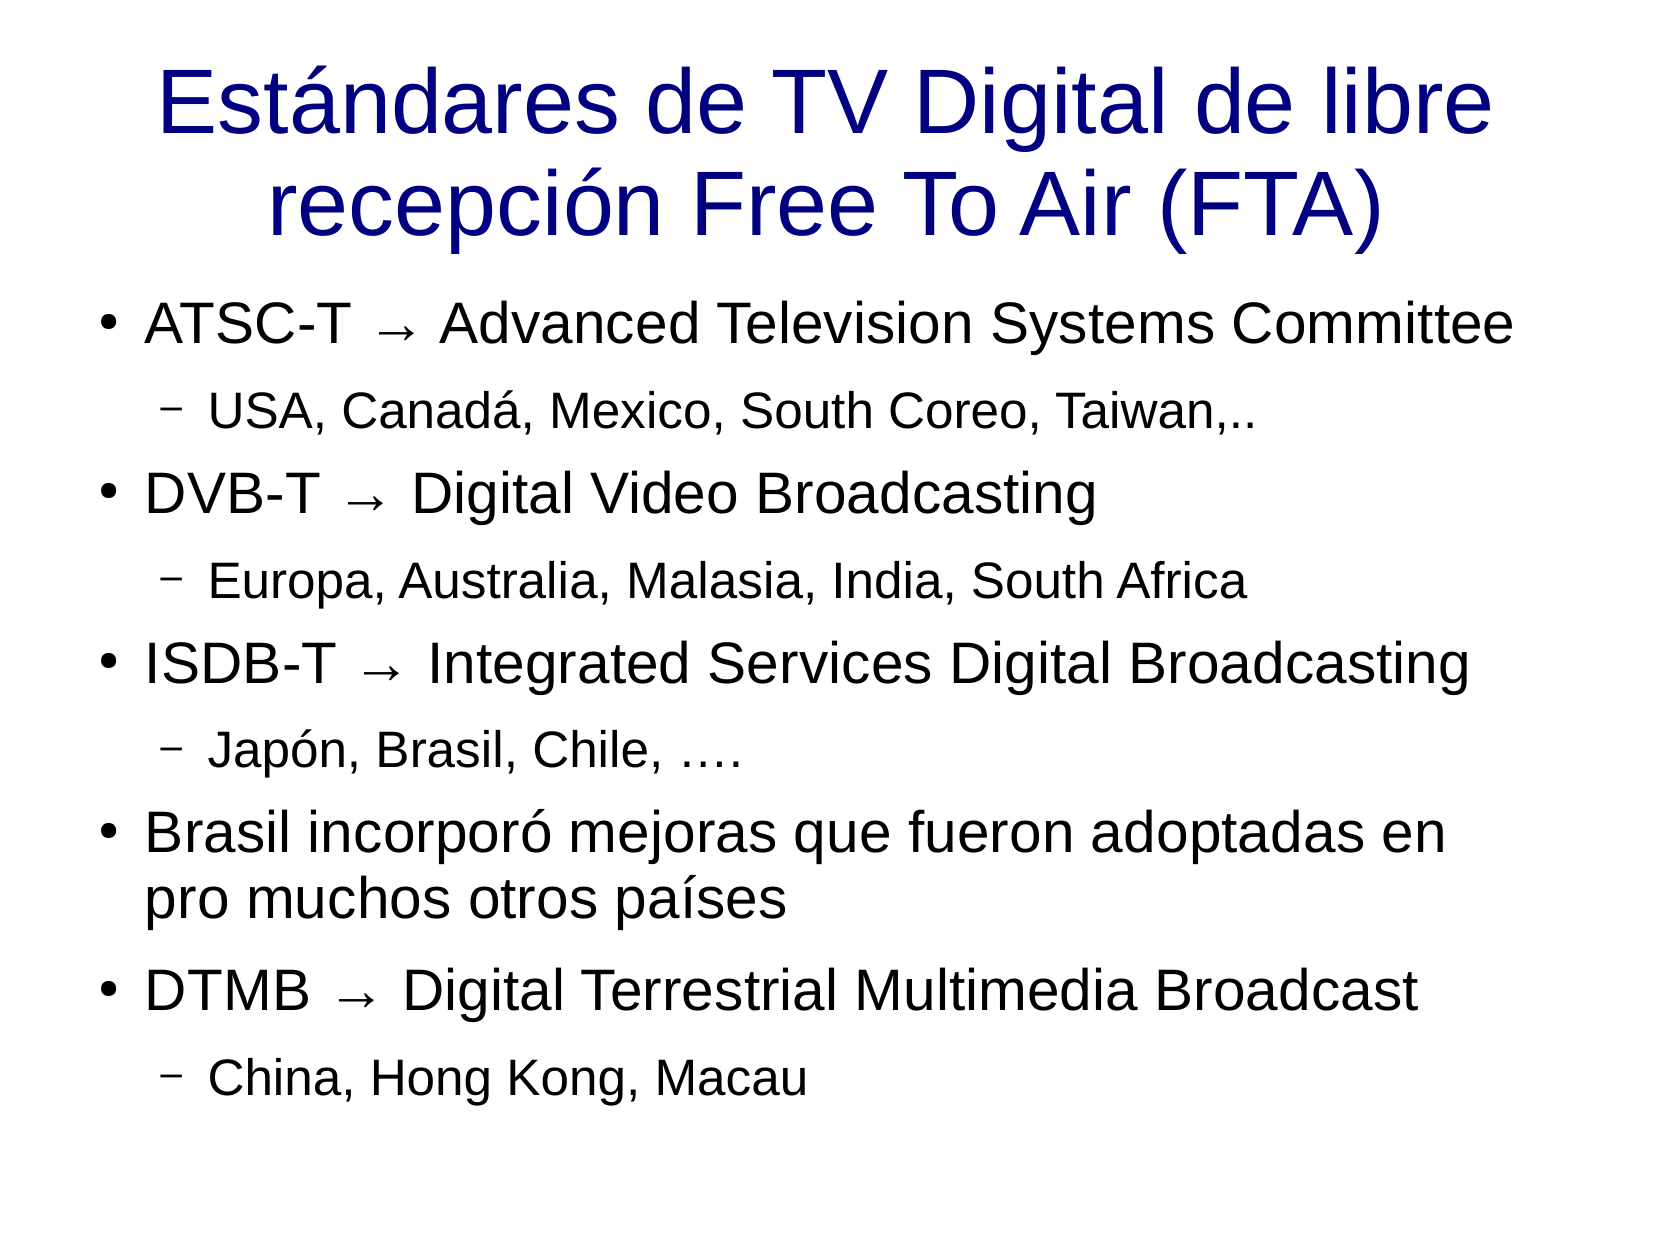

# Estándares de TV Digital de libre recepción Free To Air (FTA)
ATSC-T → Advanced Television Systems Committee
USA, Canadá, Mexico, South Coreo, Taiwan,..
DVB-T → Digital Video Broadcasting
Europa, Australia, Malasia, India, South Africa
ISDB-T → Integrated Services Digital Broadcasting
Japón, Brasil, Chile, ….
Brasil incorporó mejoras que fueron adoptadas en pro muchos otros países
DTMB → Digital Terrestrial Multimedia Broadcast
China, Hong Kong, Macau